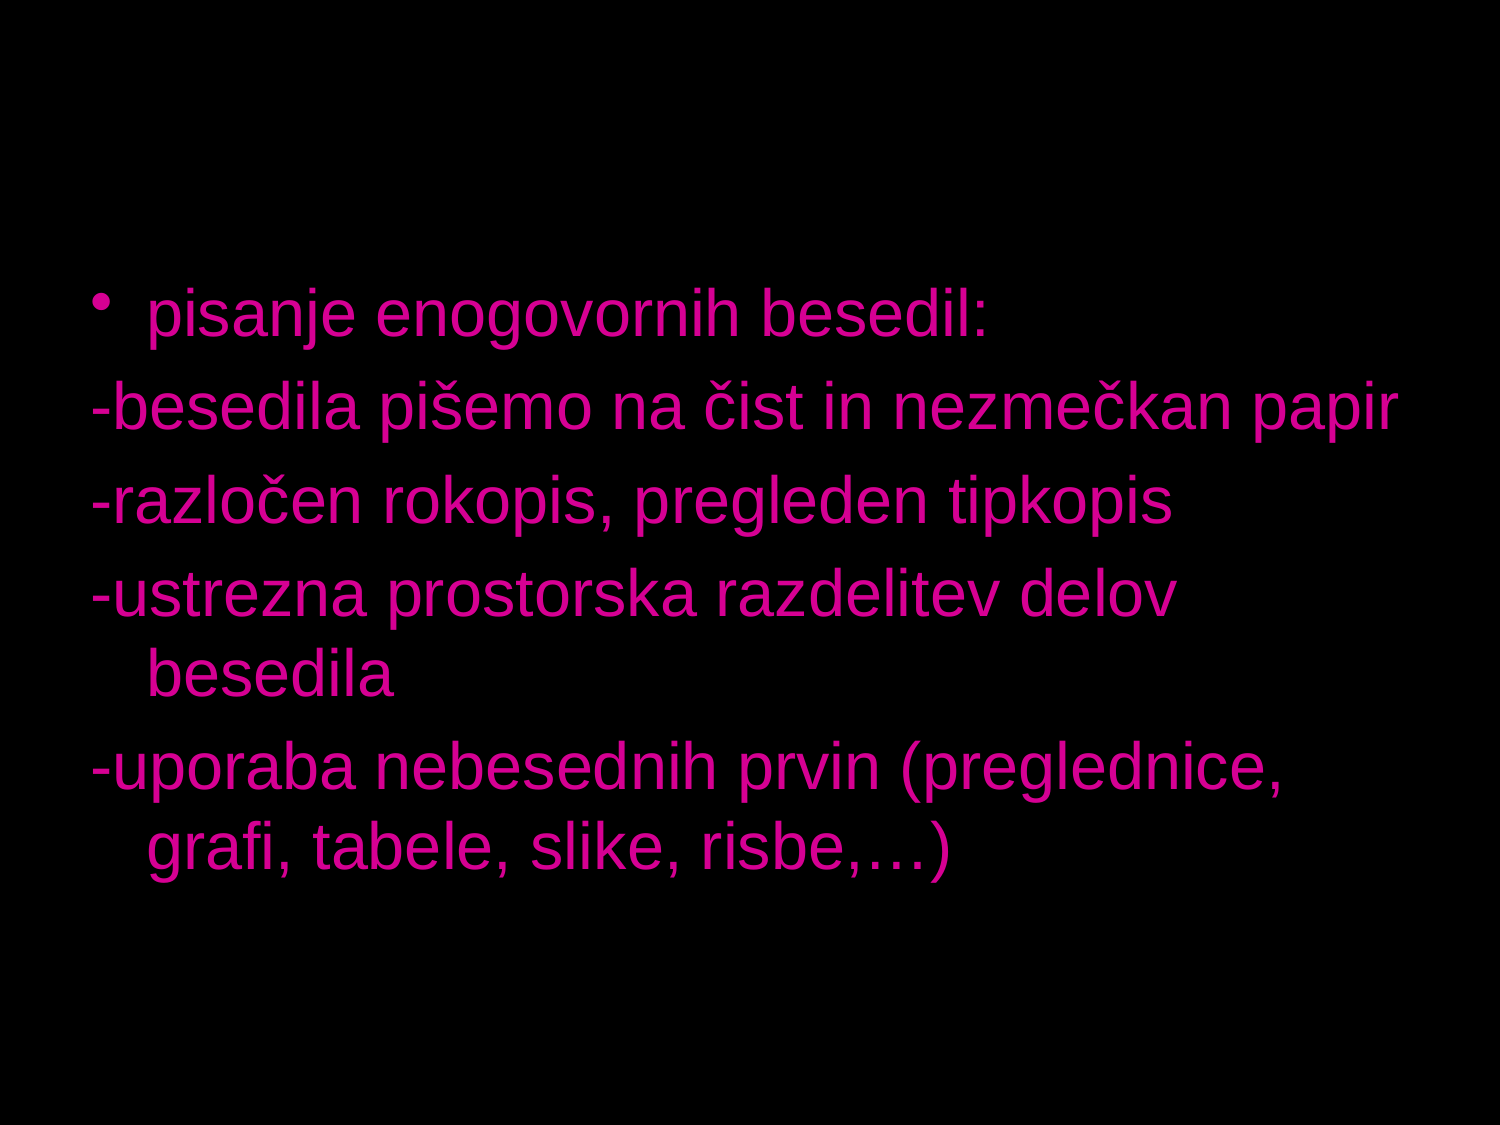

# pisanje enogovornih besedil:
-besedila pišemo na čist in nezmečkan papir
-razločen rokopis, pregleden tipkopis
-ustrezna prostorska razdelitev delov besedila
-uporaba nebesednih prvin (preglednice, grafi, tabele, slike, risbe,…)